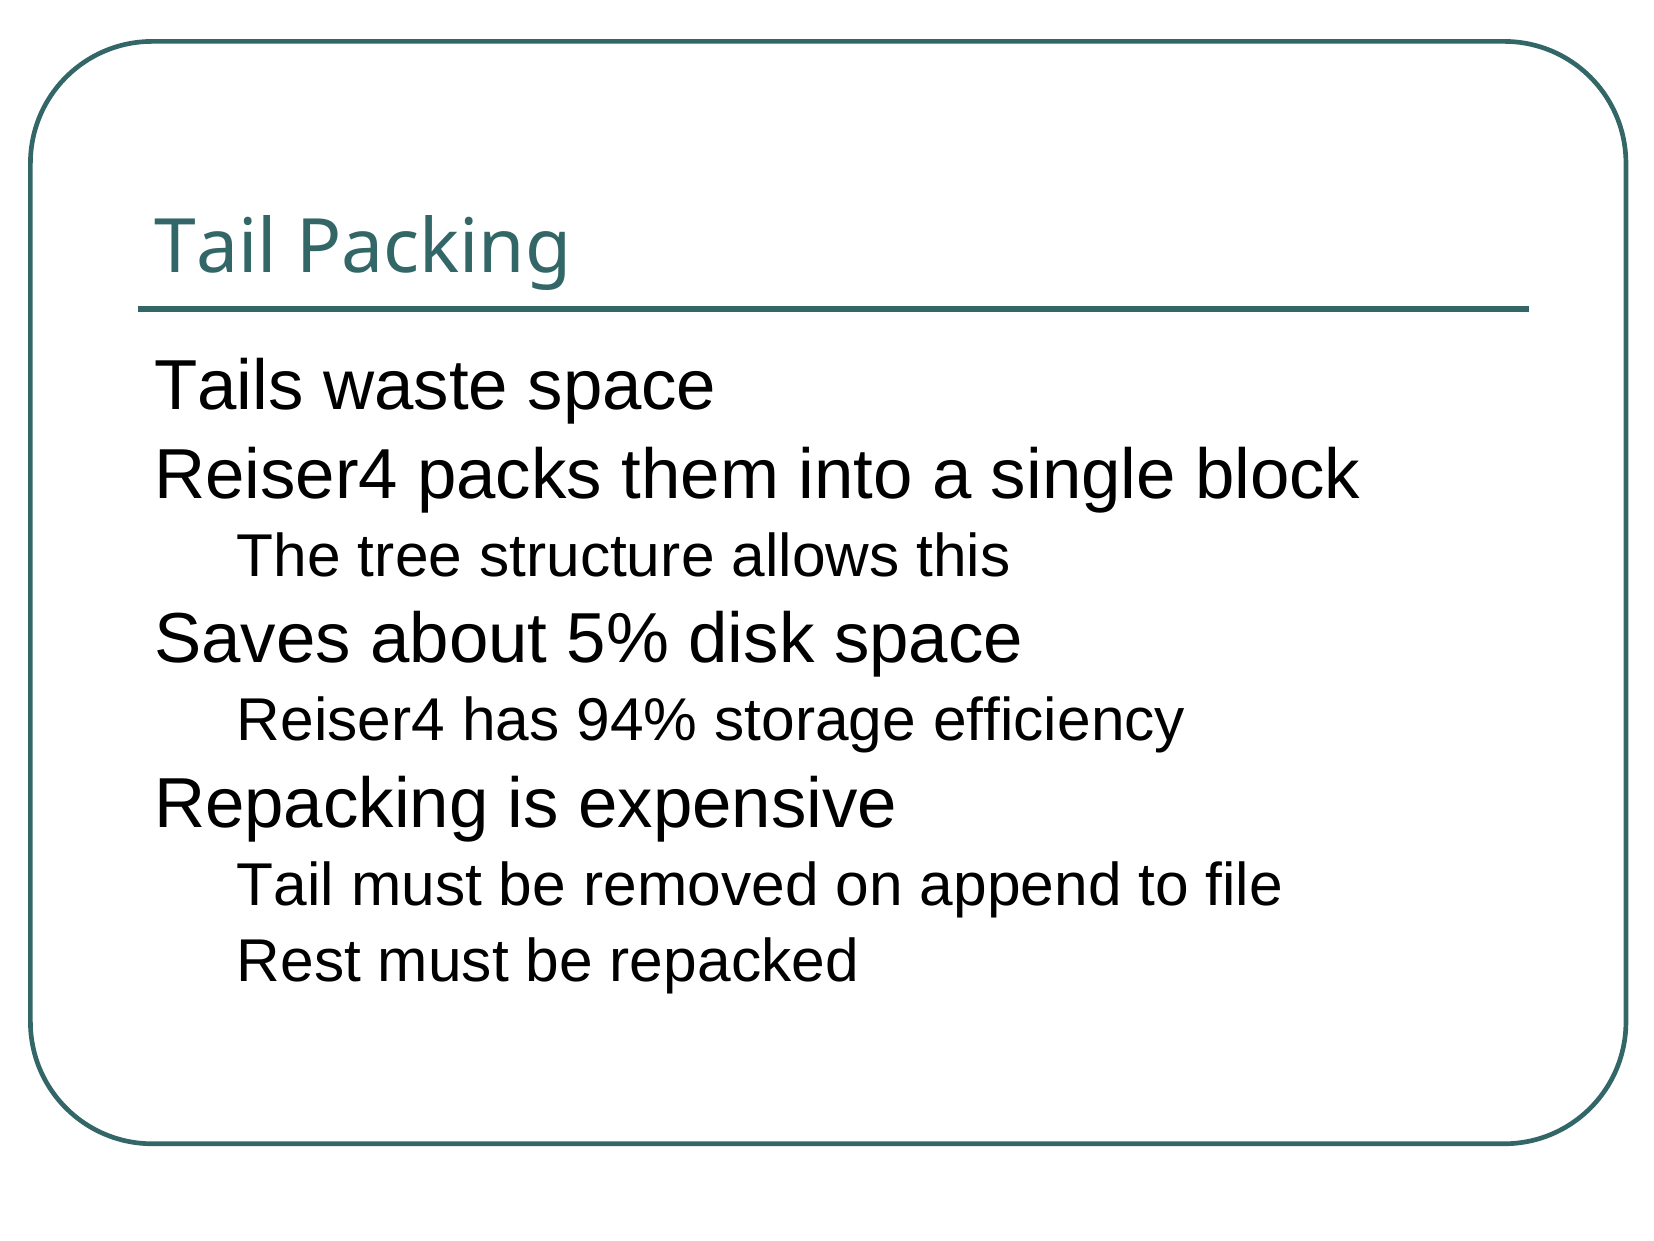

# Tail Packing
Tails waste space
Reiser4 packs them into a single block
The tree structure allows this
Saves about 5% disk space
Reiser4 has 94% storage efficiency
Repacking is expensive
Tail must be removed on append to file
Rest must be repacked